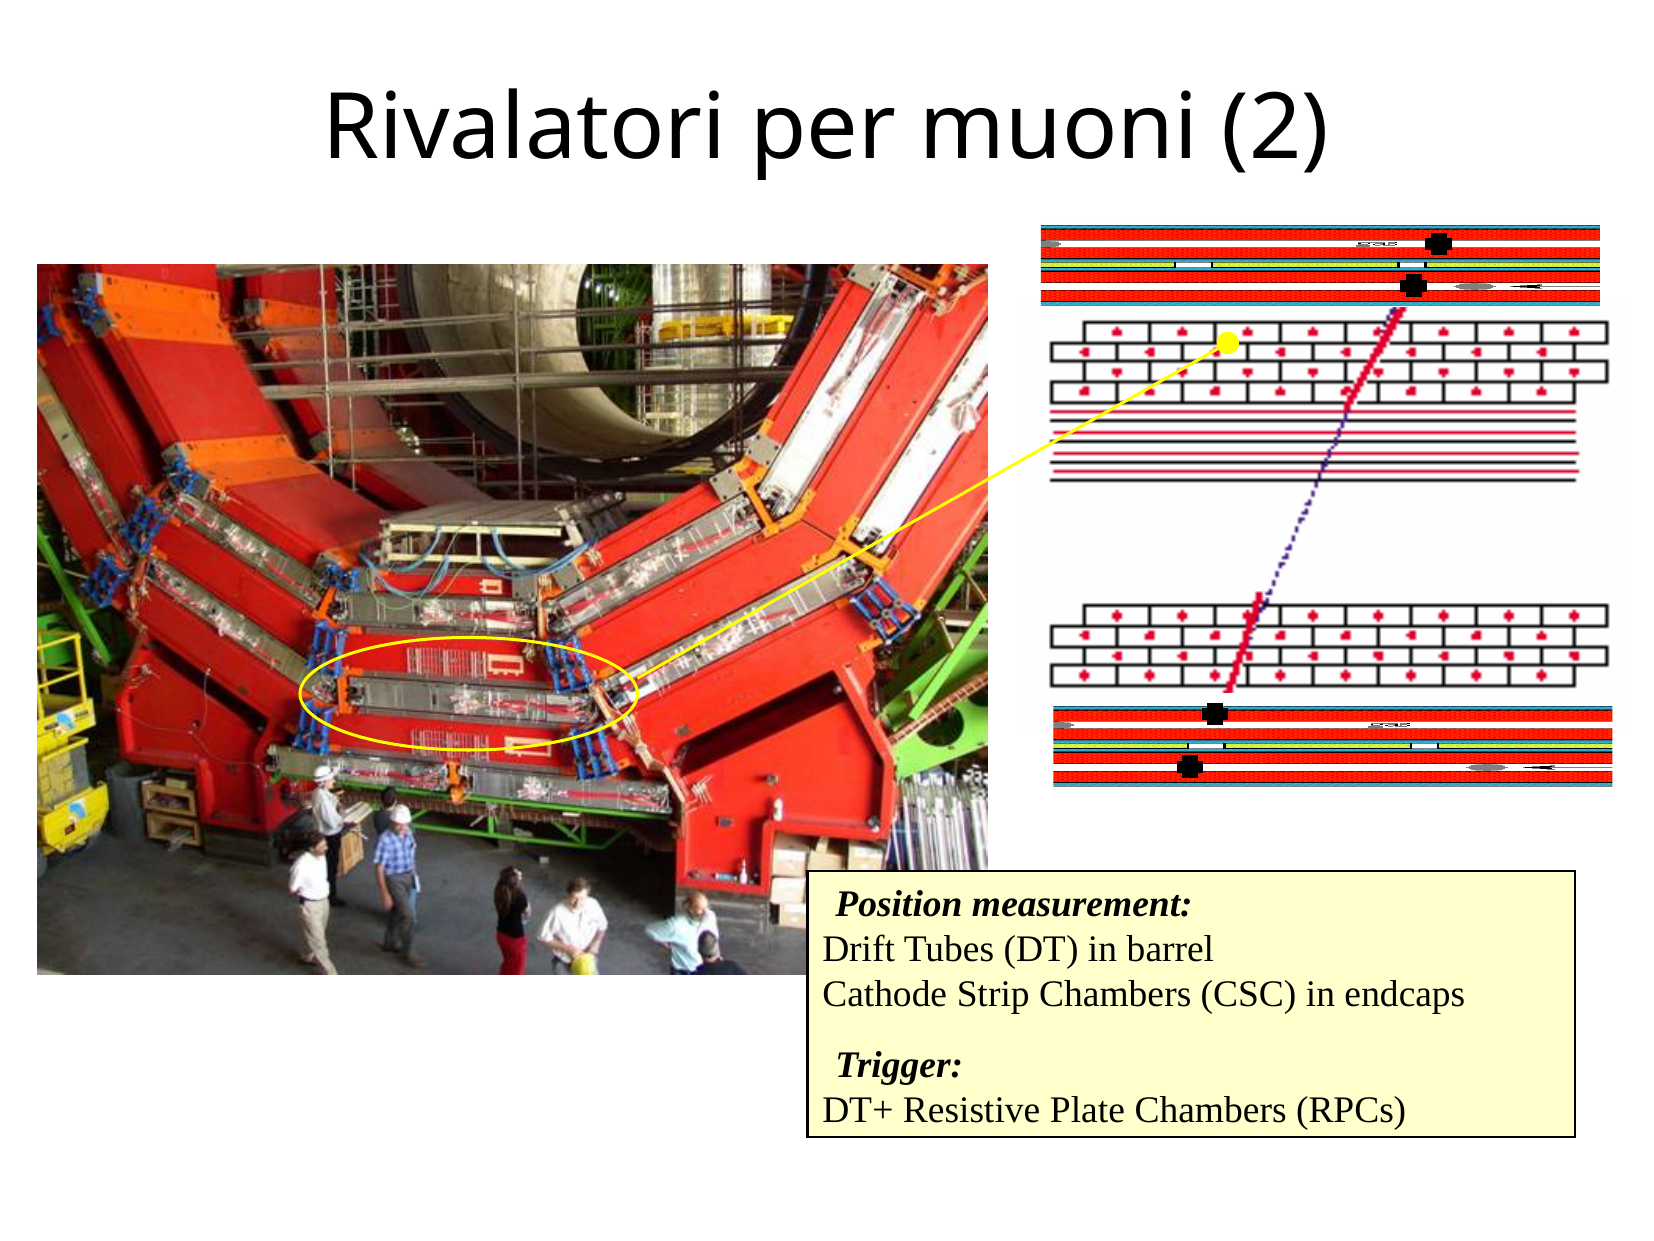

# Rivalatori per muoni (2)
Position measurement:
Drift Tubes (DT) in barrel
Cathode Strip Chambers (CSC) in endcaps
Trigger:
DT+ Resistive Plate Chambers (RPCs)